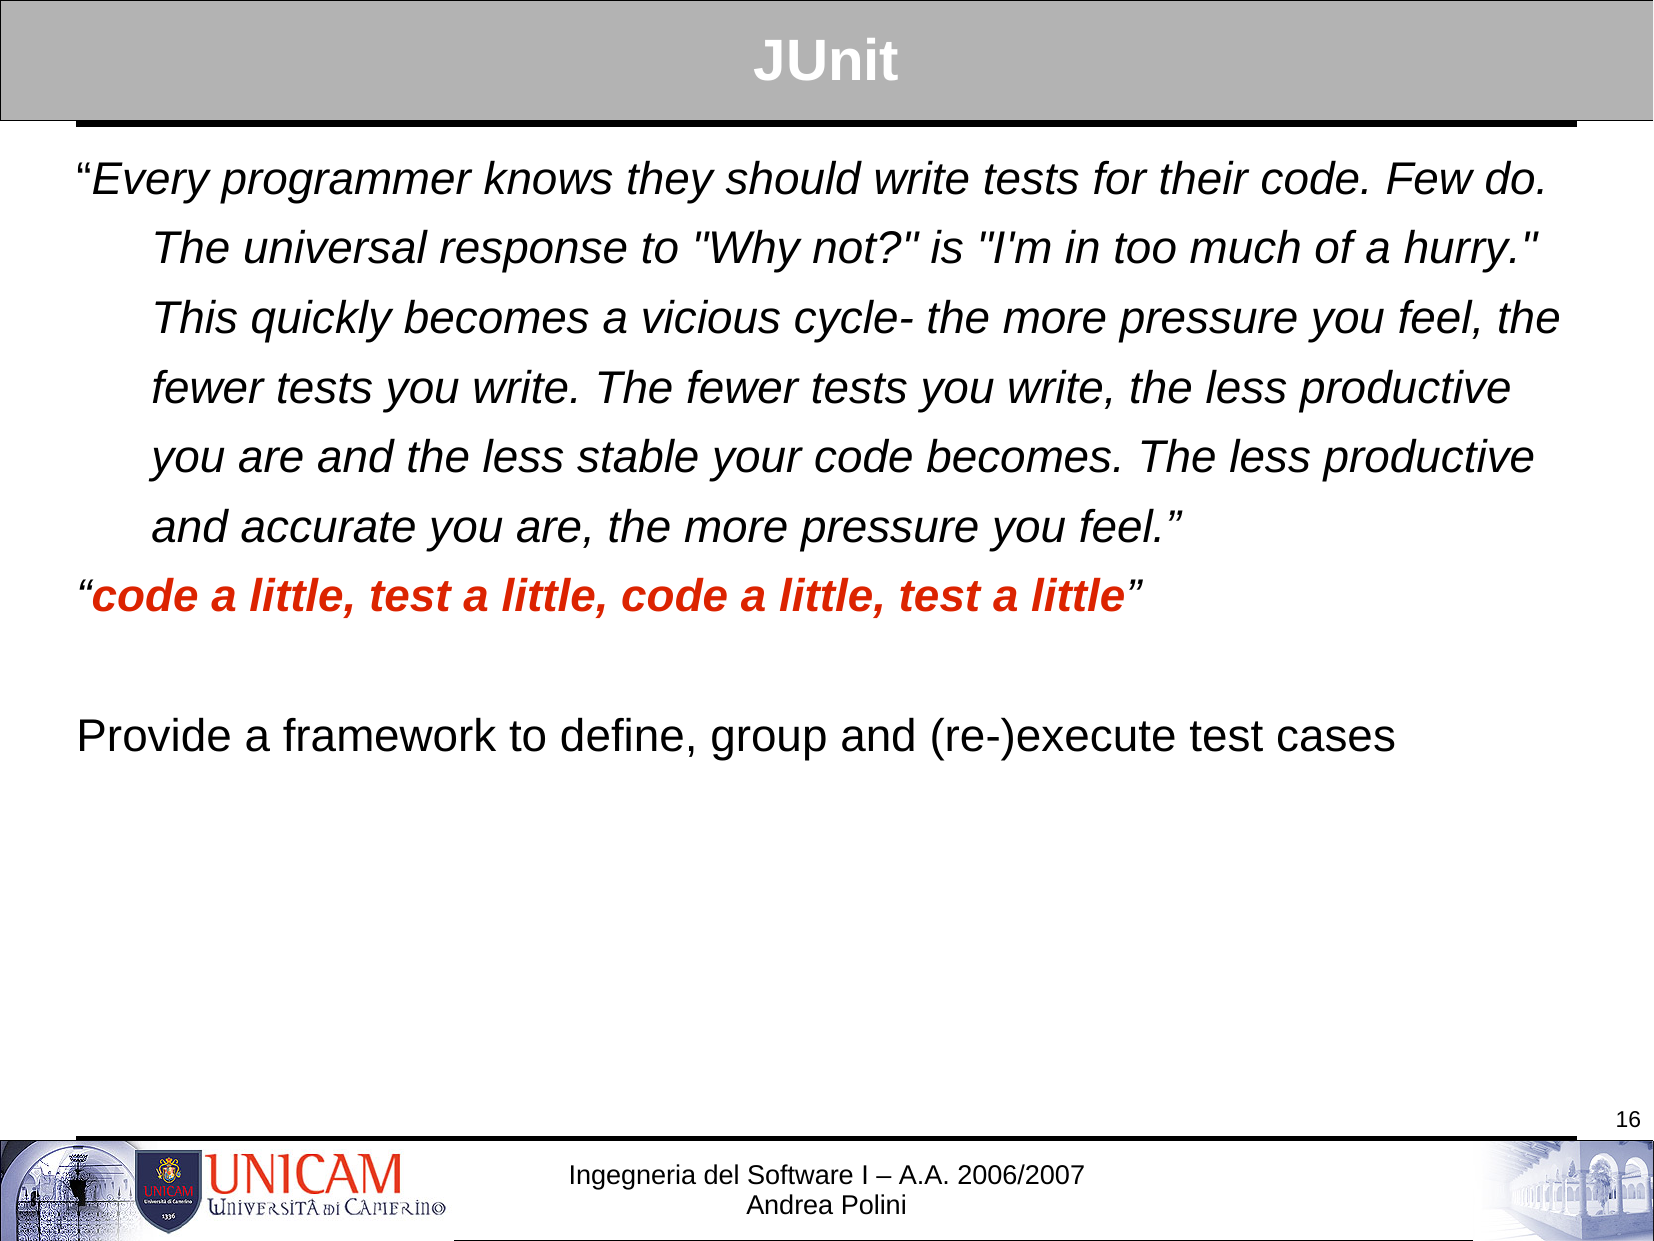

# JUnit
“Every programmer knows they should write tests for their code. Few do. The universal response to "Why not?" is "I'm in too much of a hurry." This quickly becomes a vicious cycle- the more pressure you feel, the fewer tests you write. The fewer tests you write, the less productive you are and the less stable your code becomes. The less productive and accurate you are, the more pressure you feel.”
“code a little, test a little, code a little, test a little”
Provide a framework to define, group and (re-)execute test cases
16